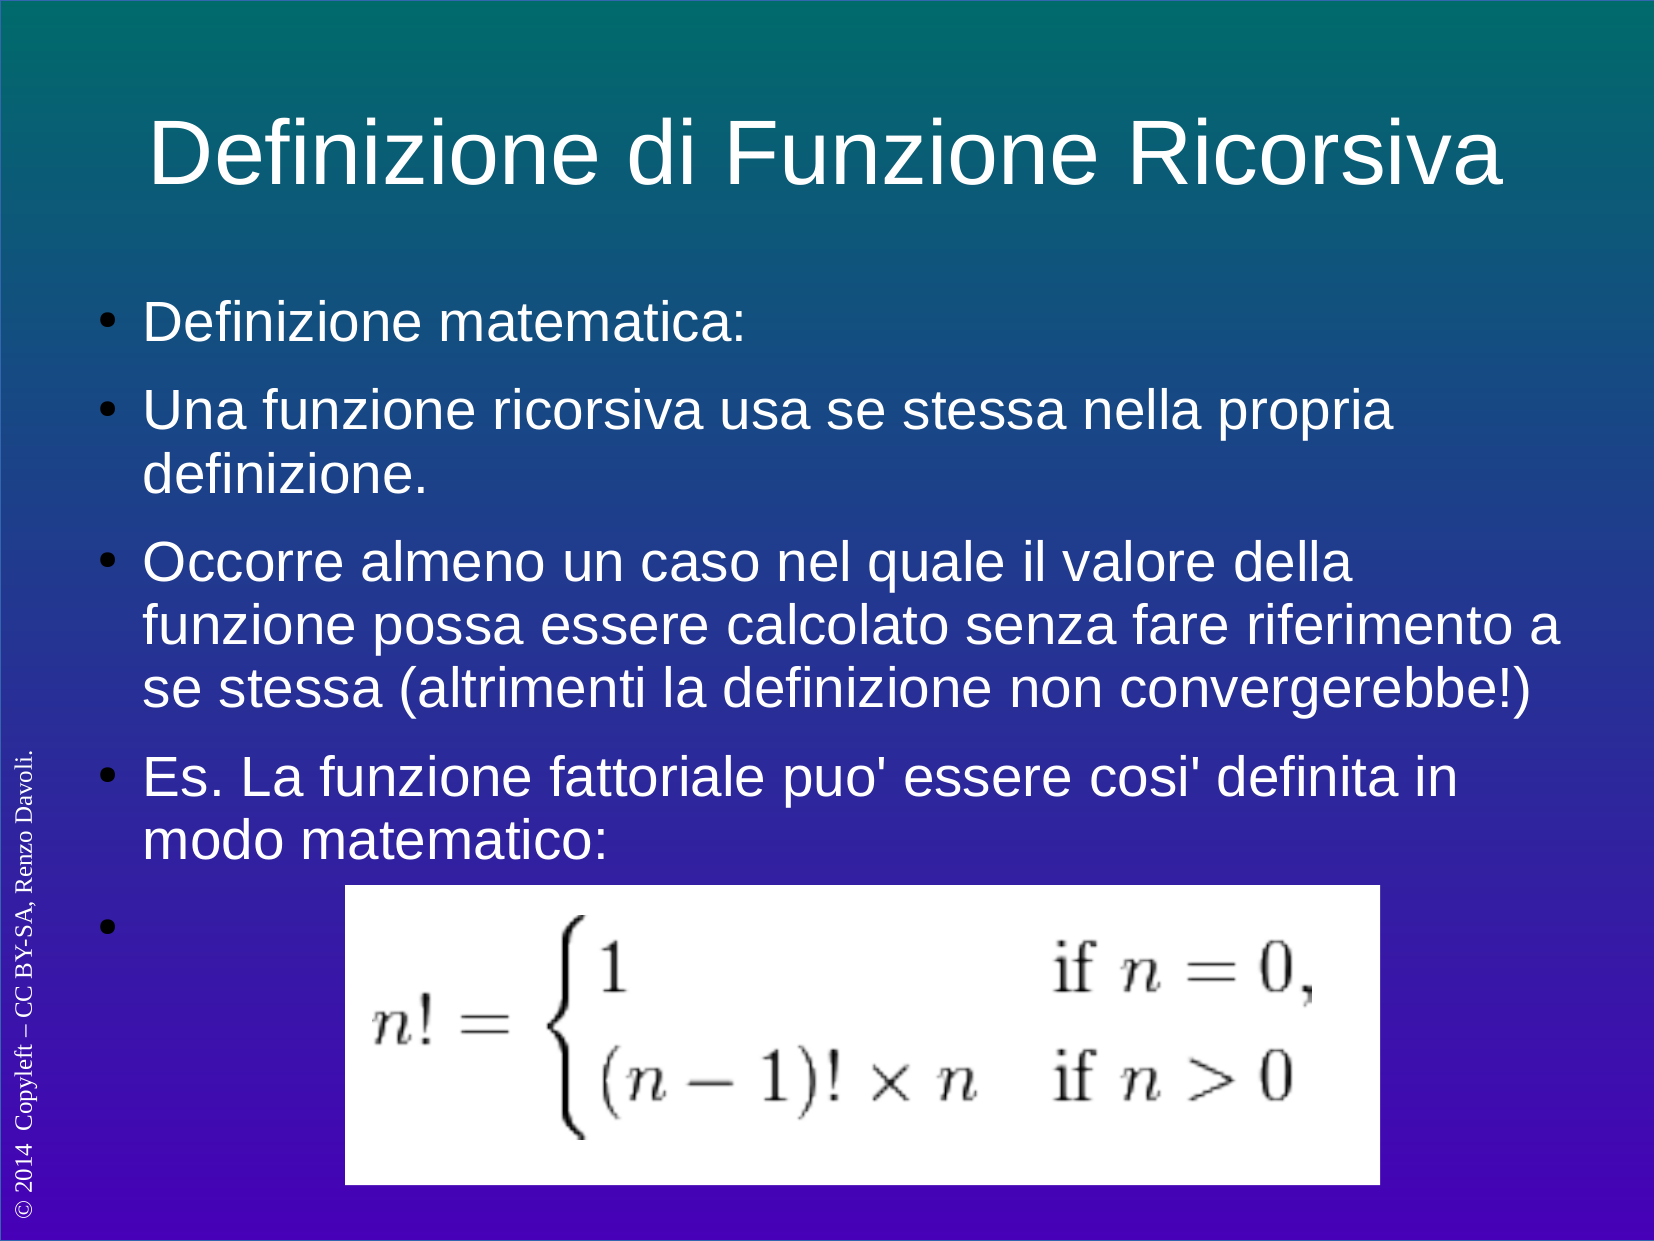

# Definizione di Funzione Ricorsiva
Definizione matematica:
Una funzione ricorsiva usa se stessa nella propria definizione.
Occorre almeno un caso nel quale il valore della funzione possa essere calcolato senza fare riferimento a se stessa (altrimenti la definizione non convergerebbe!)
Es. La funzione fattoriale puo' essere cosi' definita in modo matematico: